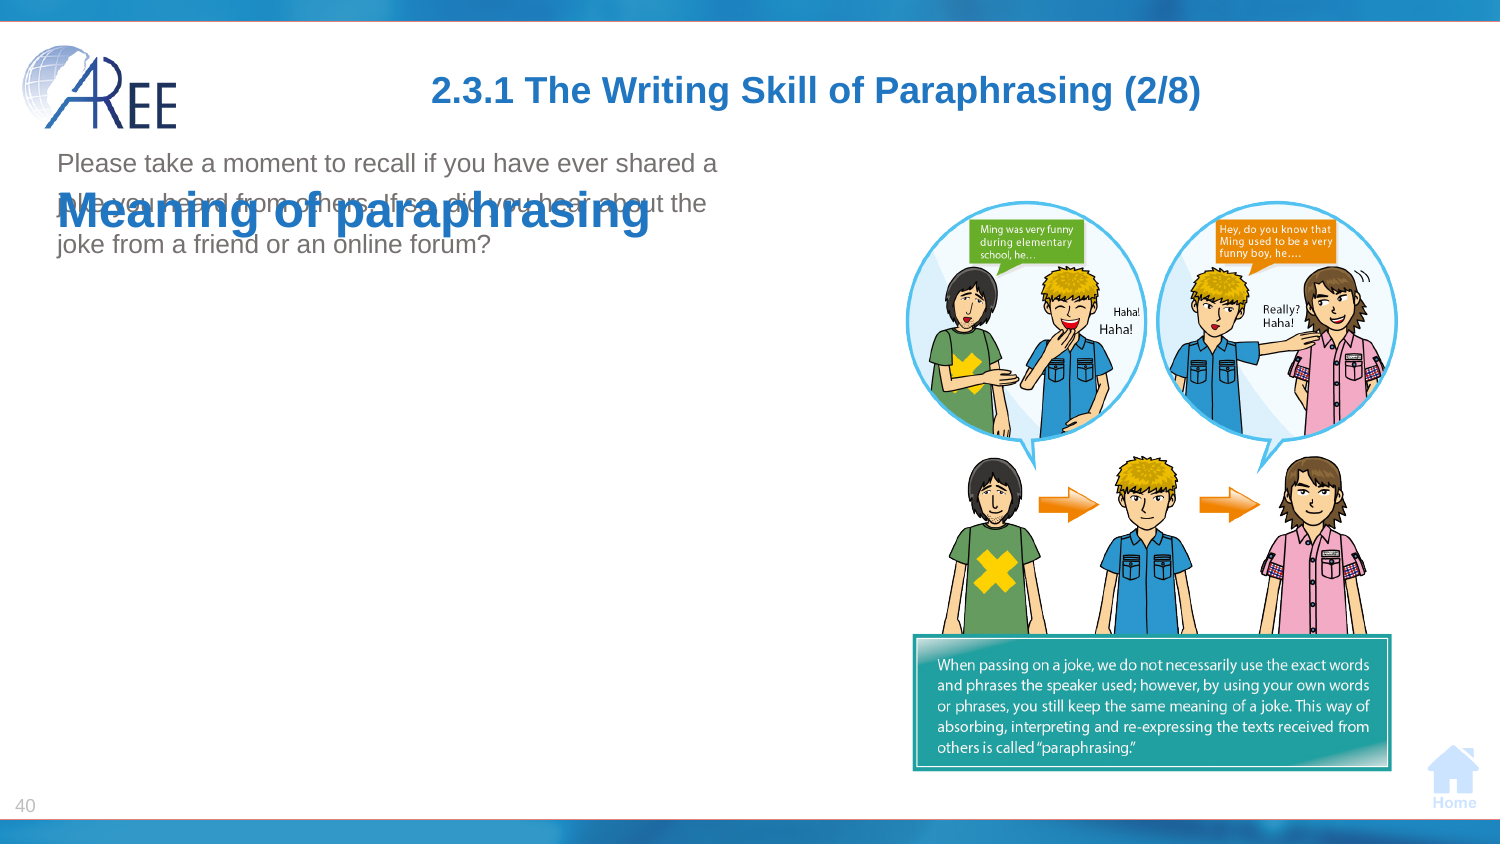

# 2.3.1 The Writing Skill of Paraphrasing (2/8)
Please take a moment to recall if you have ever shared a joke you heard from others. If so, did you hear about the joke from a friend or an online forum?
Meaning of paraphrasing
40